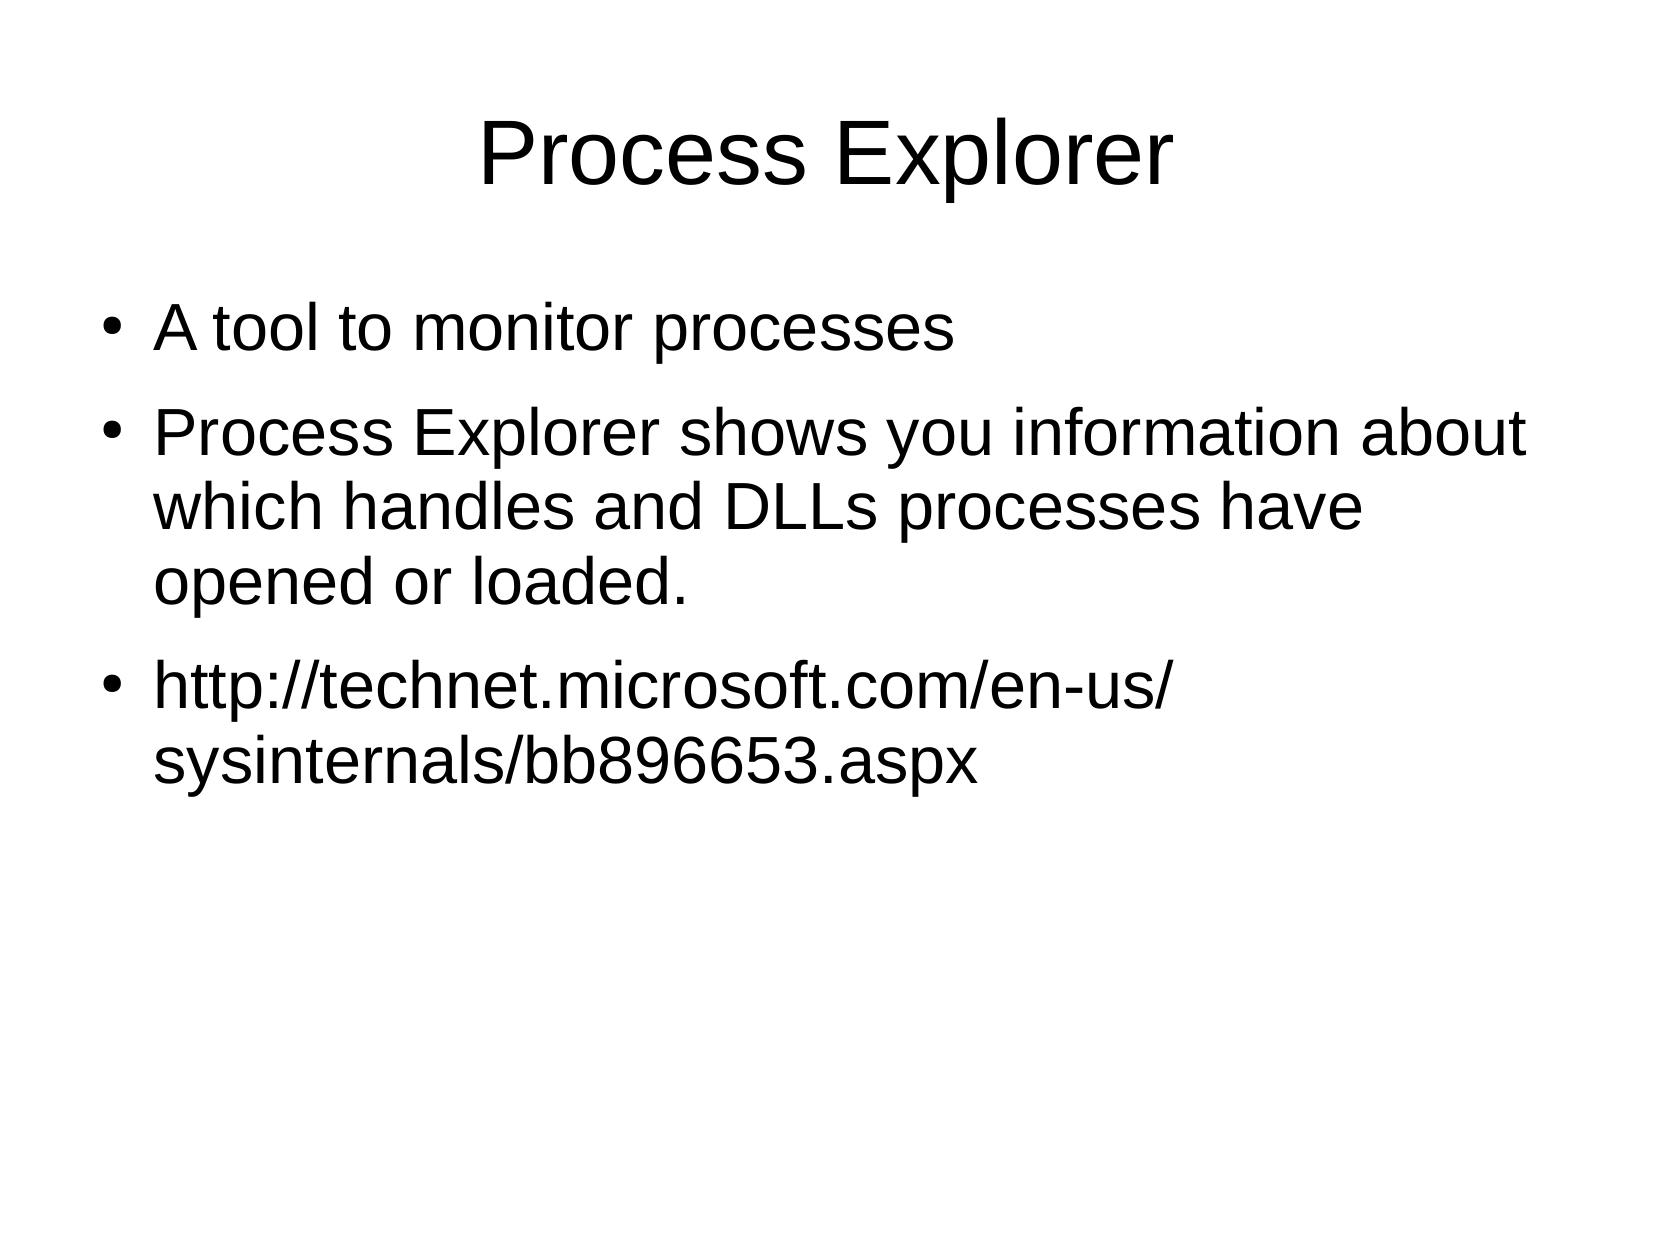

# Process Explorer
A tool to monitor processes
Process Explorer shows you information about which handles and DLLs processes have opened or loaded.
http://technet.microsoft.com/en-us/sysinternals/bb896653.aspx